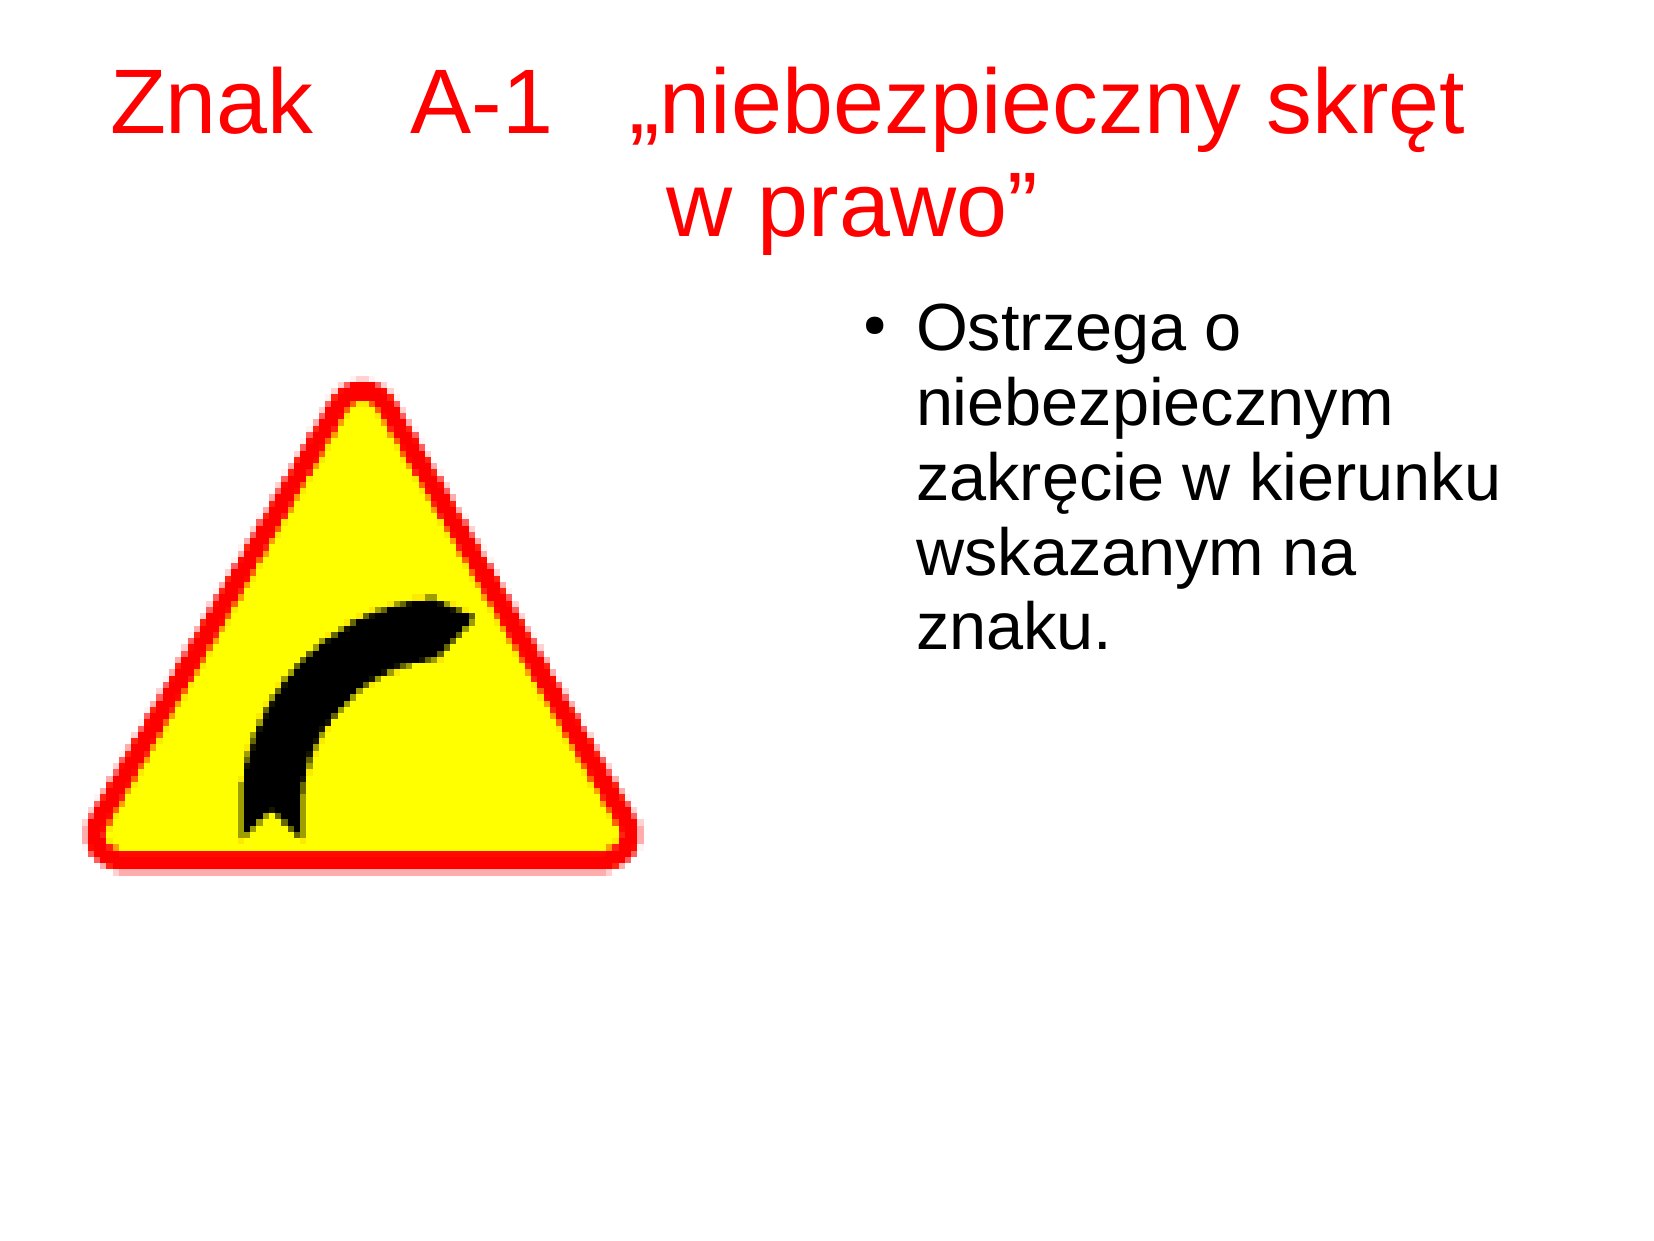

# Znak A-1 „niebezpieczny skręt w prawo”
Ostrzega o niebezpiecznym zakręcie w kierunku wskazanym na znaku.